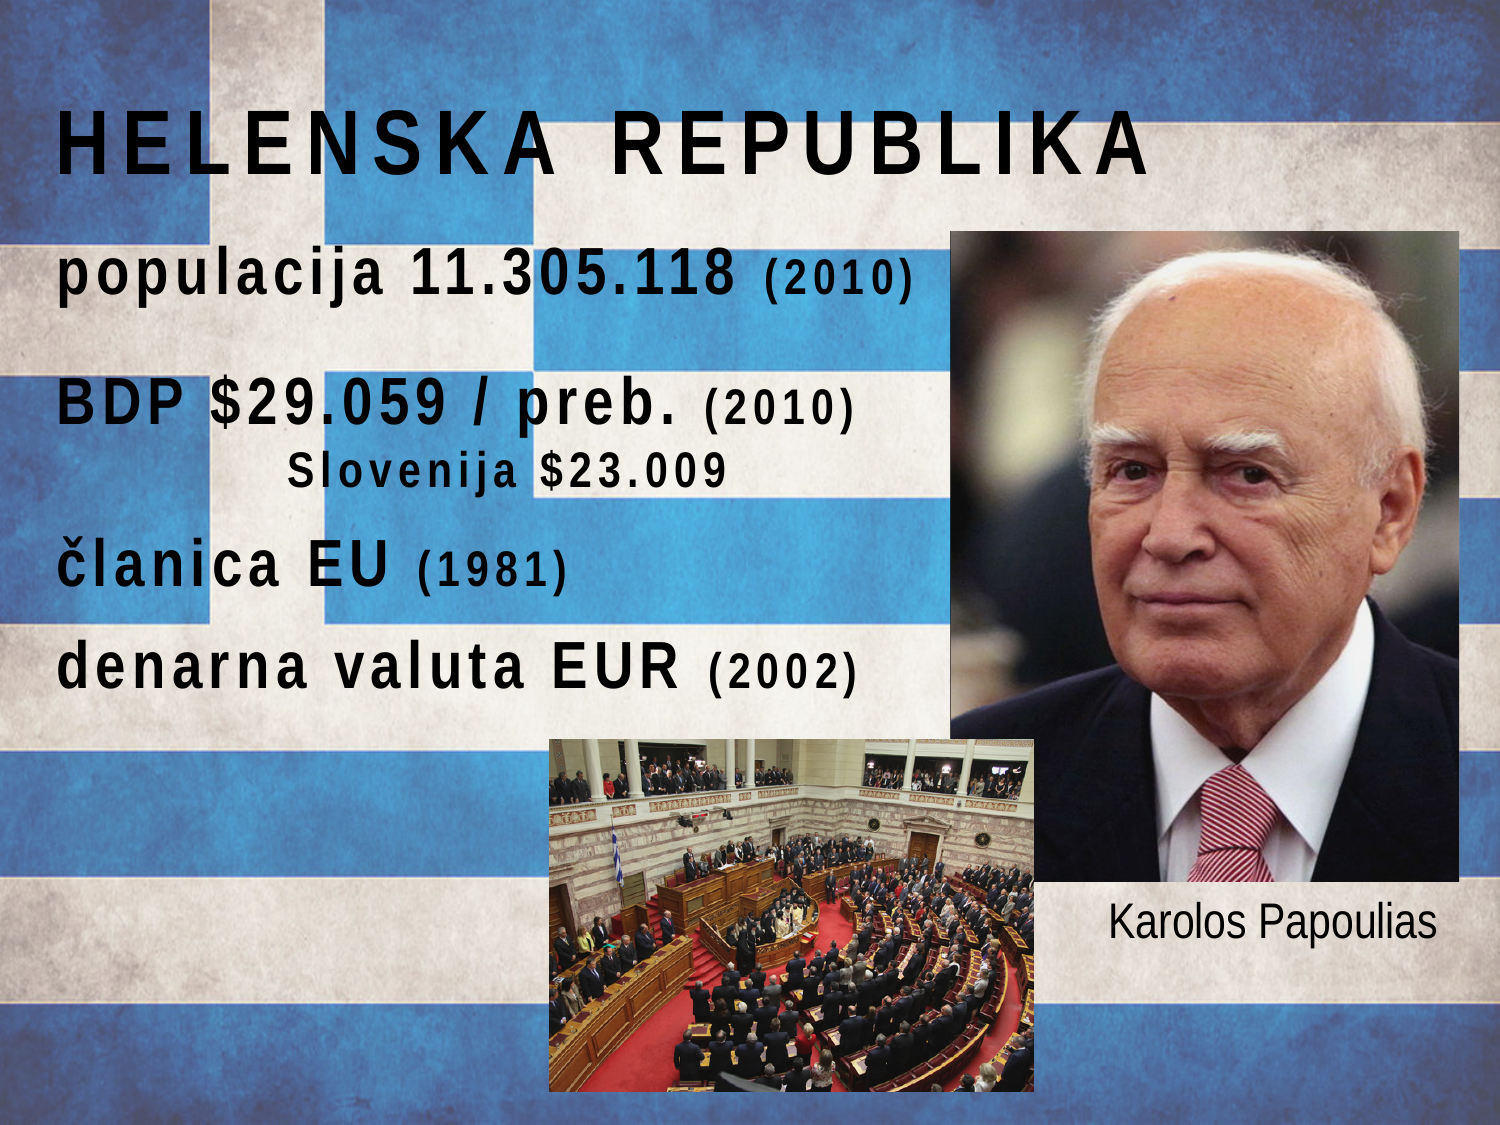

HELENSKA REPUBLIKA
# populacija 11.305.118 (2010)
BDP $29.059 / preb. (2010)
 Slovenija $23.009
članica EU (1981)
denarna valuta EUR (2002)
Karolos Papoulias